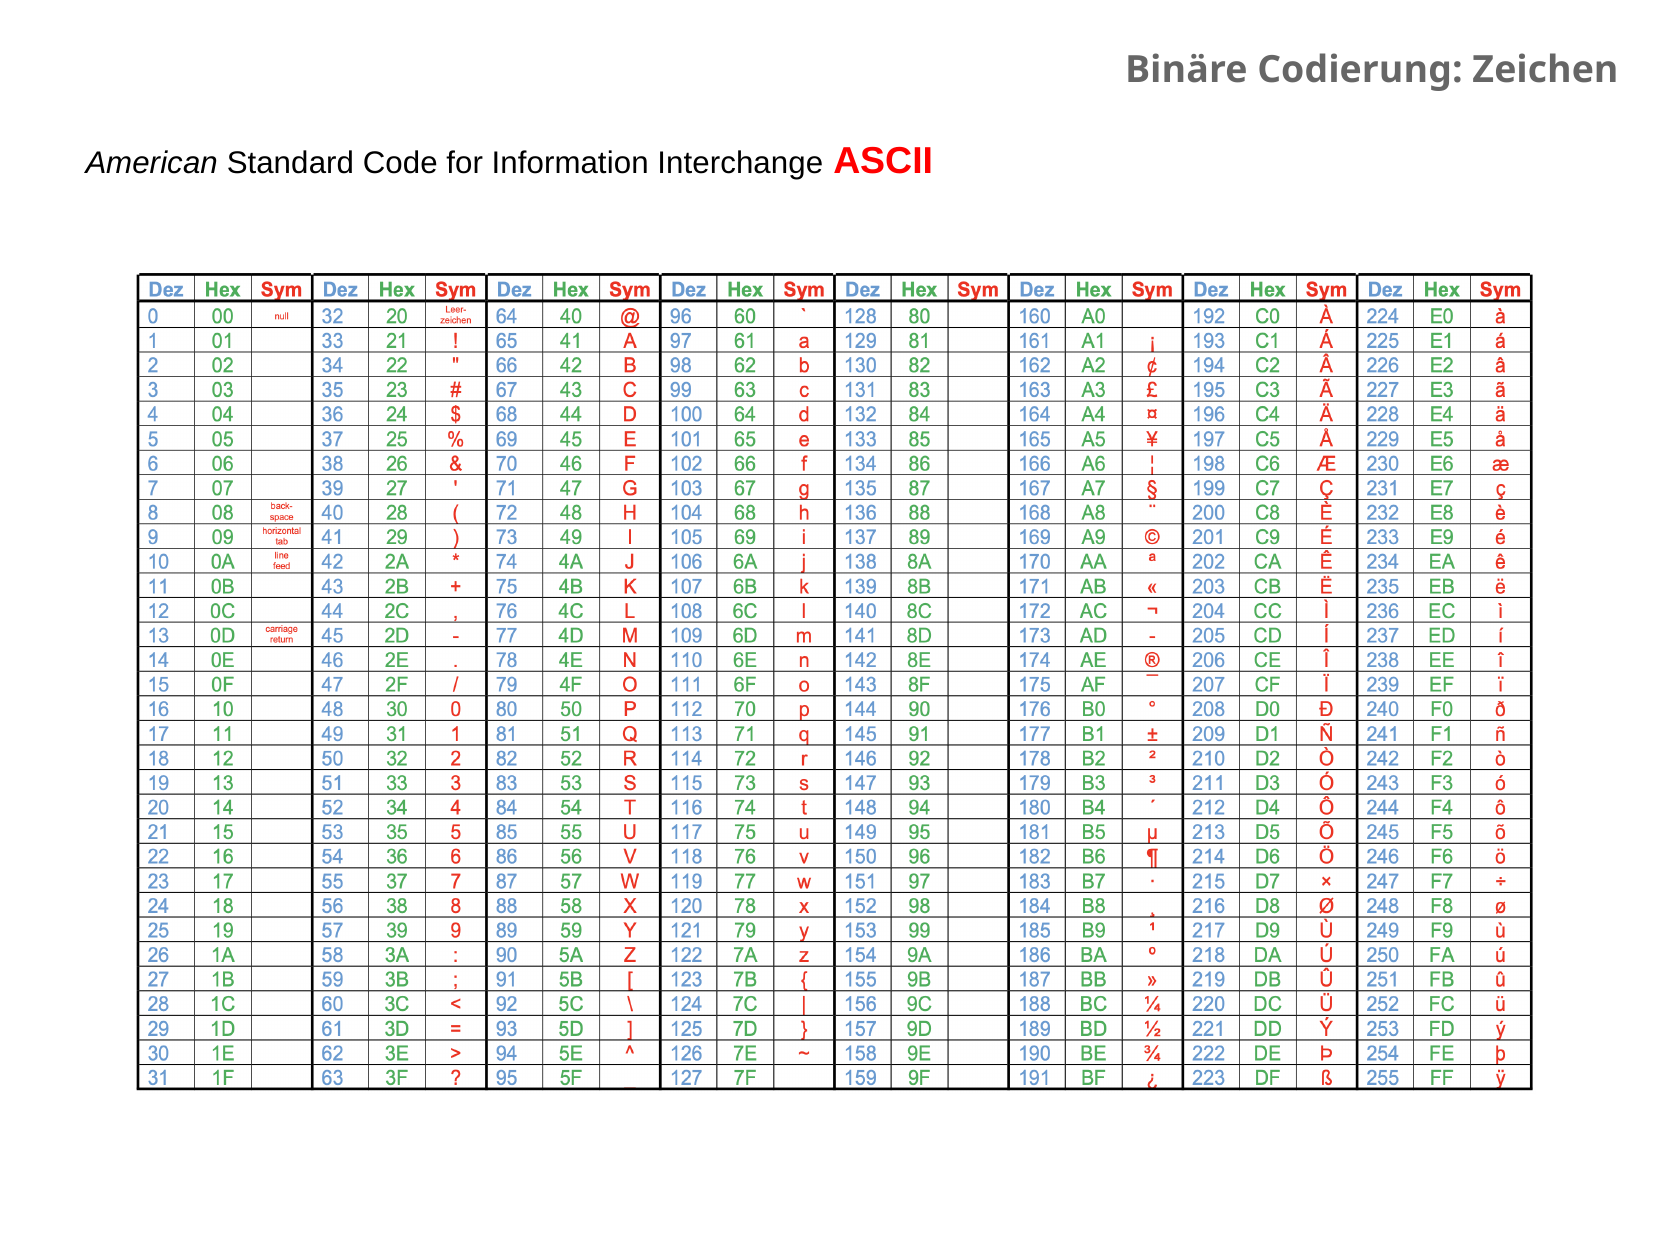

Binäre Codierung: Zeichen
American Standard Code for Information Interchange ASCII